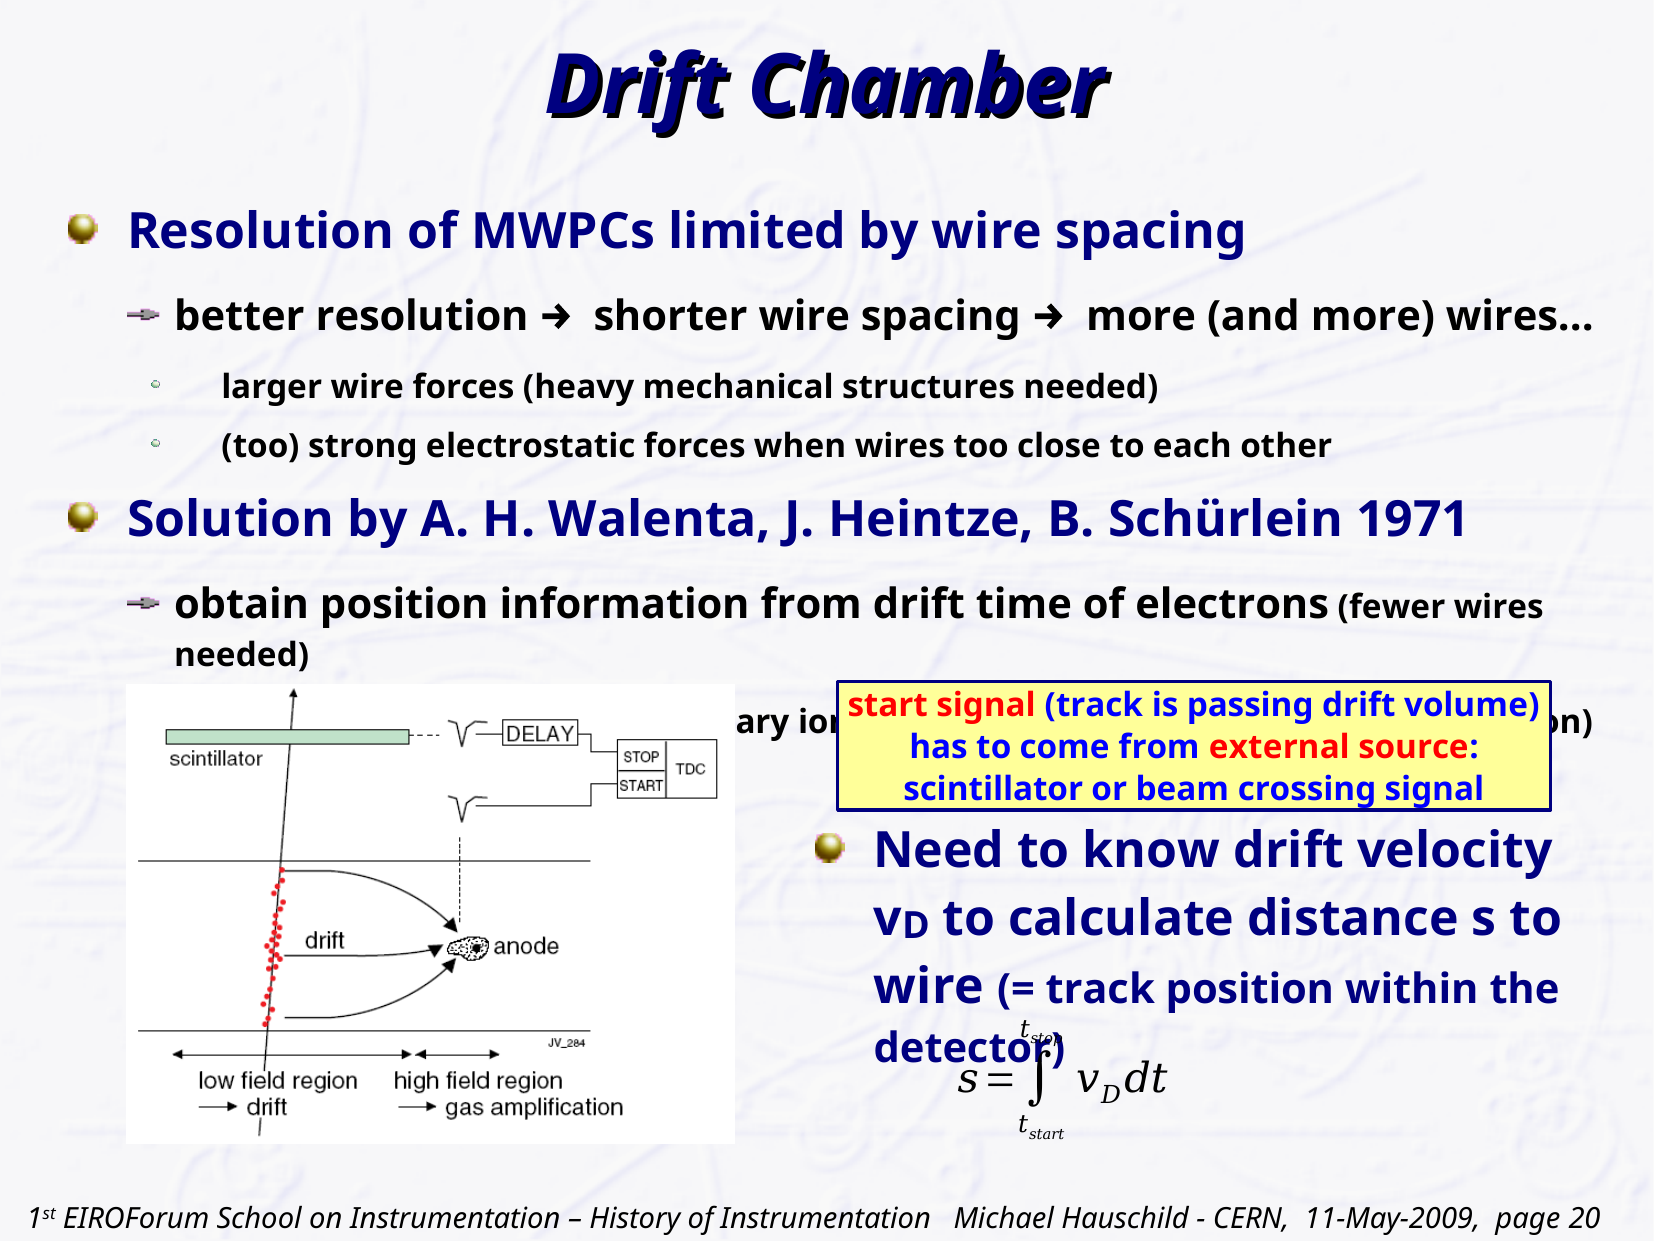

# Drift Chamber
Resolution of MWPCs limited by wire spacing
better resolution → shorter wire spacing → more (and more) wires...
larger wire forces (heavy mechanical structures needed)
(too) strong electrostatic forces when wires too close to each other
Solution by A. H. Walenta, J. Heintze, B. Schürlein 1971
obtain position information from drift time of electrons (fewer wires needed)
drift time = time between primary ionization and arrival on wire (signal formation)
 start signal (track is passing drift volume)
has to come from external source:
scintillator or beam crossing signal
Need to know drift velocity vD to calculate distance s to wire (= track position within the detector)